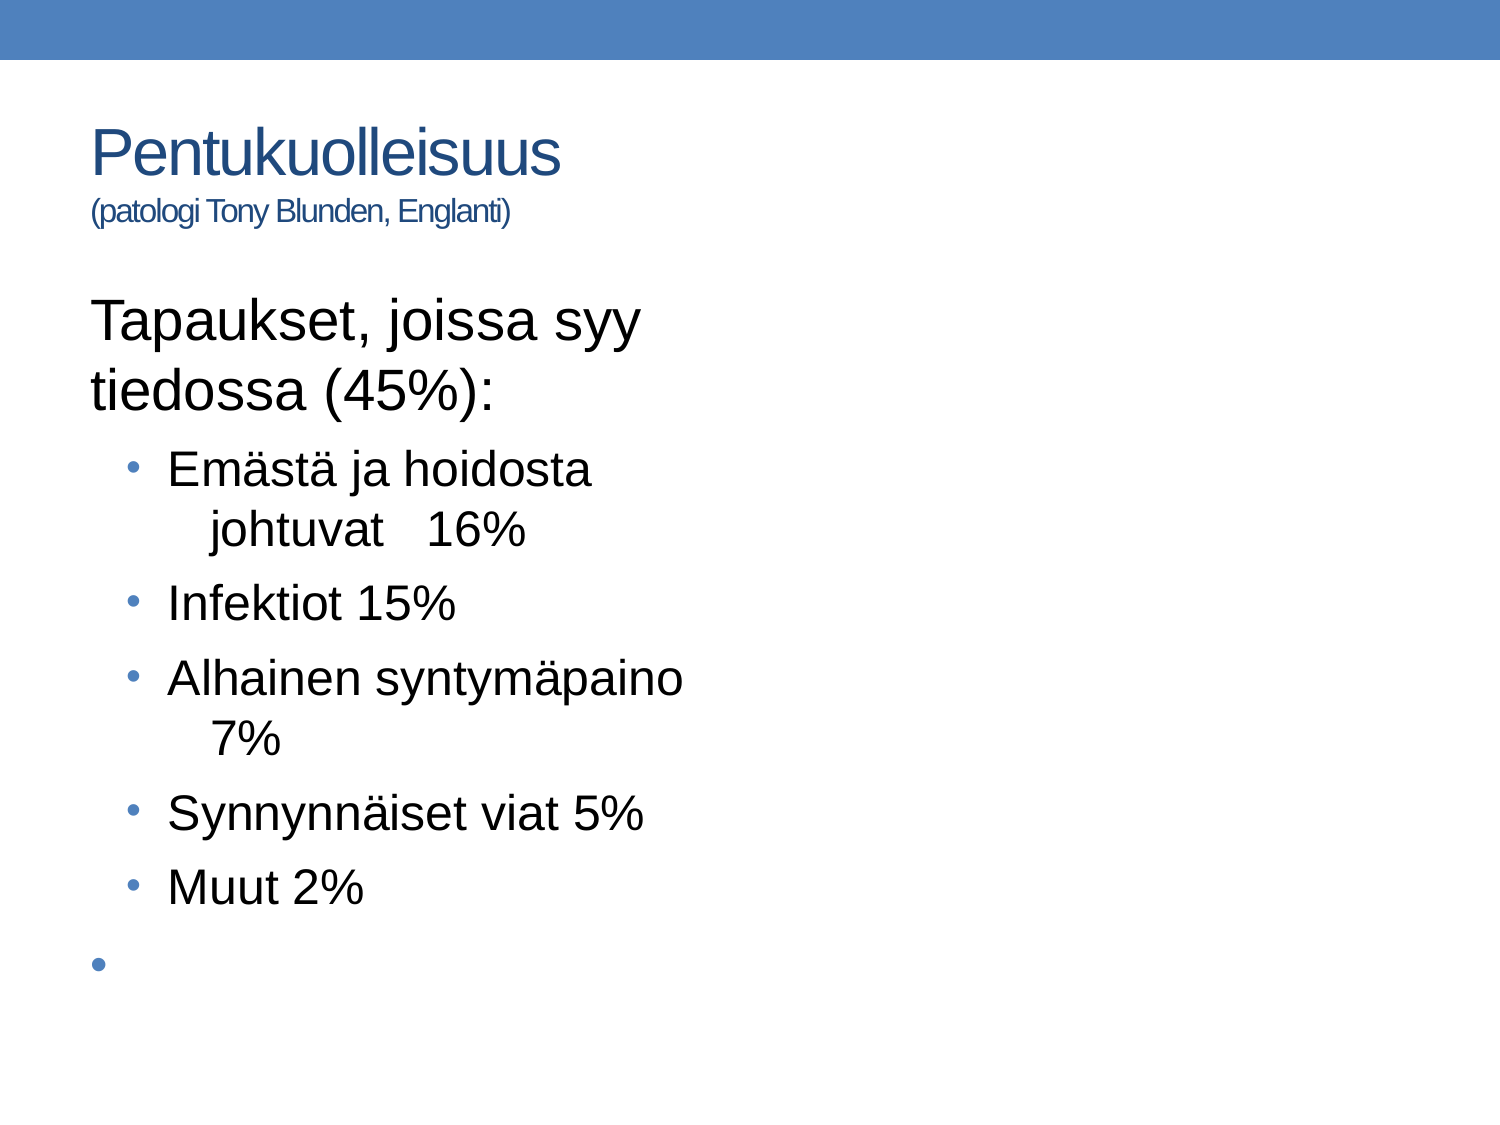

# Pentukuolleisuus (patologi Tony Blunden, Englanti)
Tapaukset, joissa syy tiedossa (45%):
Emästä ja hoidosta johtuvat 16%
Infektiot 15%
Alhainen syntymäpaino 7%
Synnynnäiset viat 5%
Muut 2%